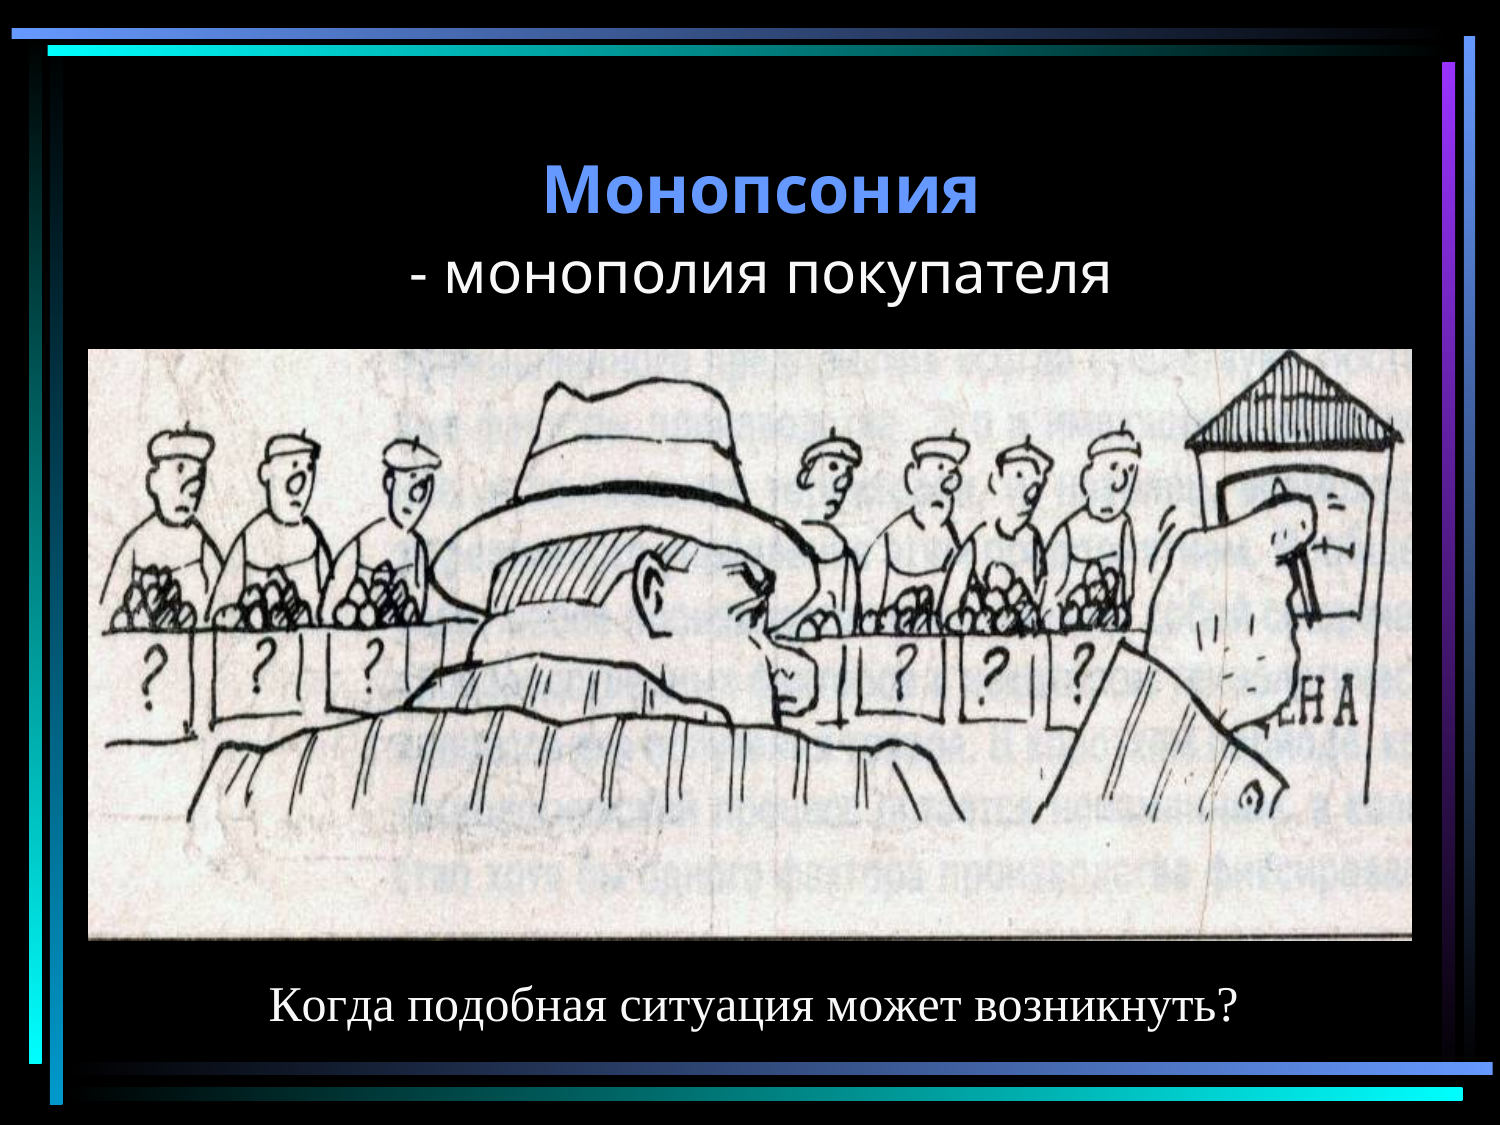

# Монопсония
- монополия покупателя
Когда подобная ситуация может возникнуть?